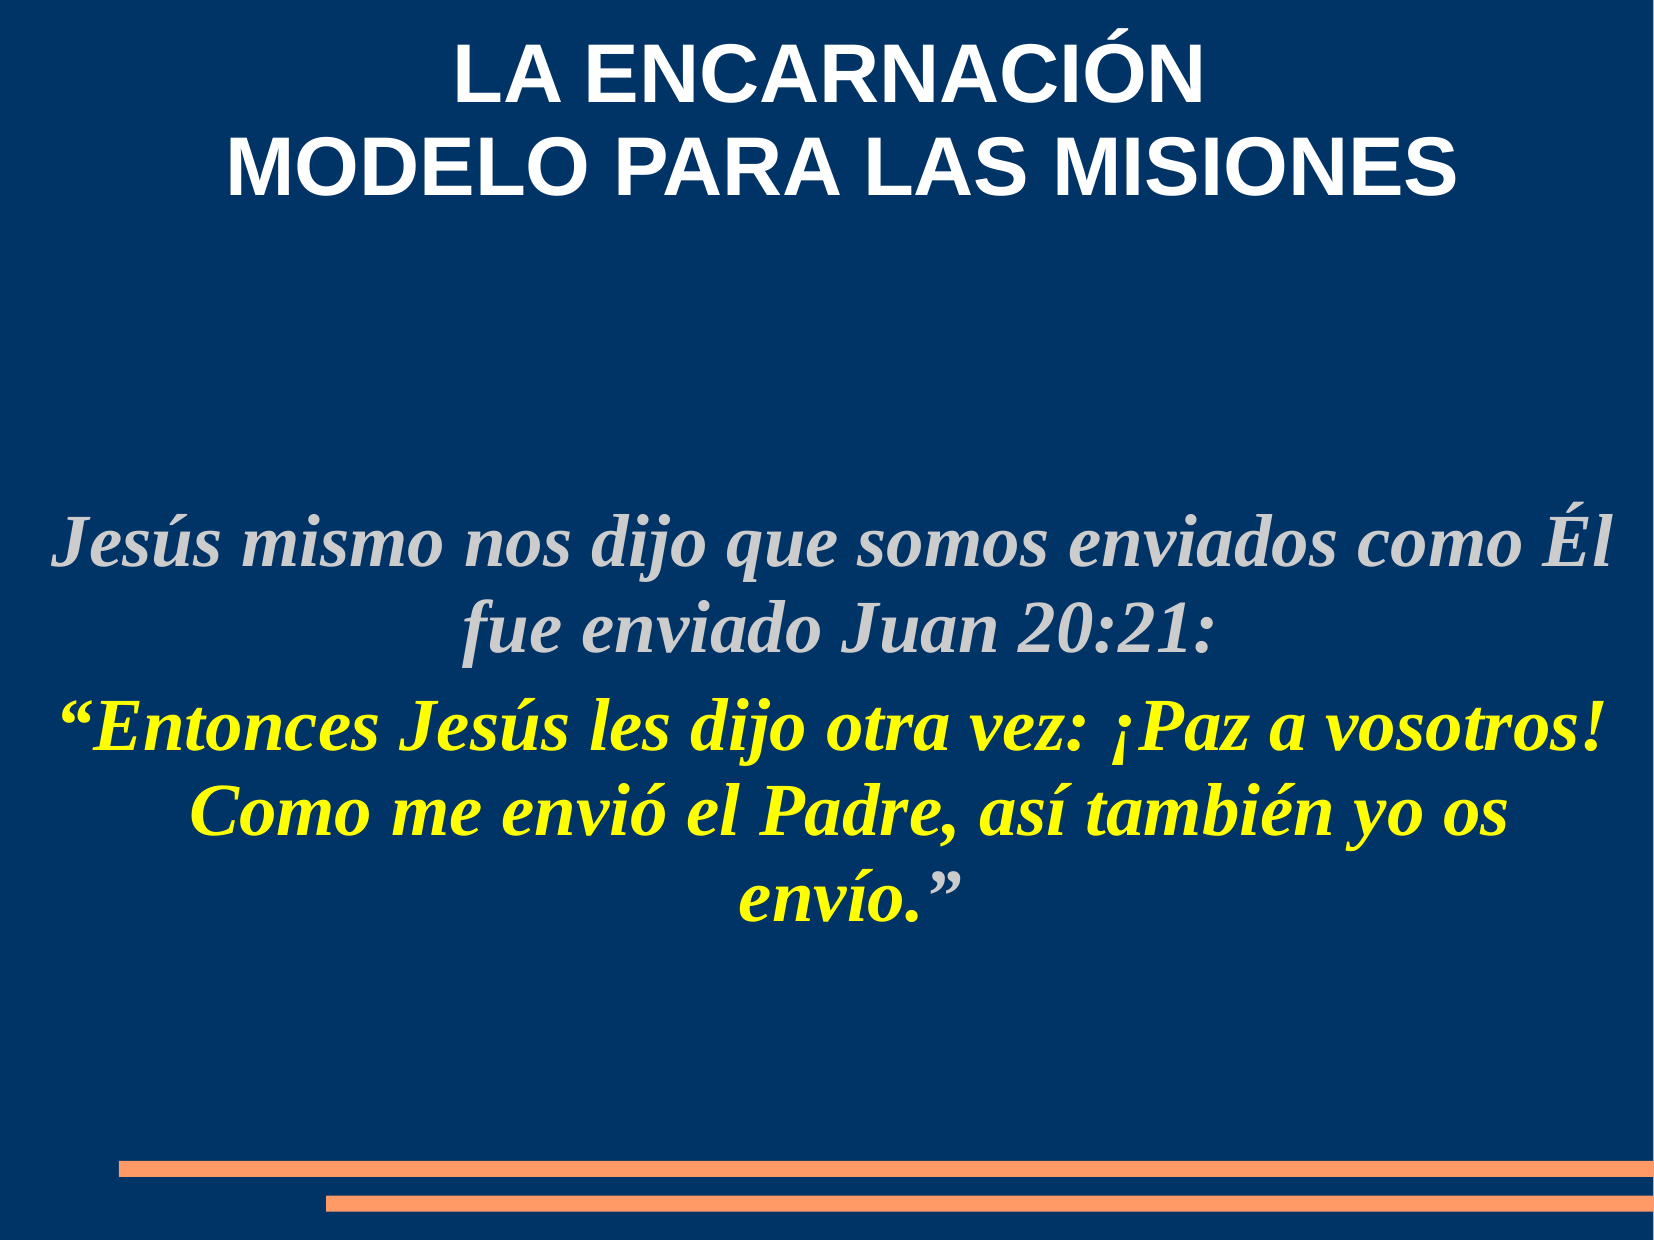

# LA ENCARNACIÓN MODELO PARA LAS MISIONES
Jesús mismo nos dijo que somos enviados como Él fue enviado Juan 20:21:
“Entonces Jesús les dijo otra vez: ¡Paz a vosotros! Como me envió el Padre, así también yo os envío.”